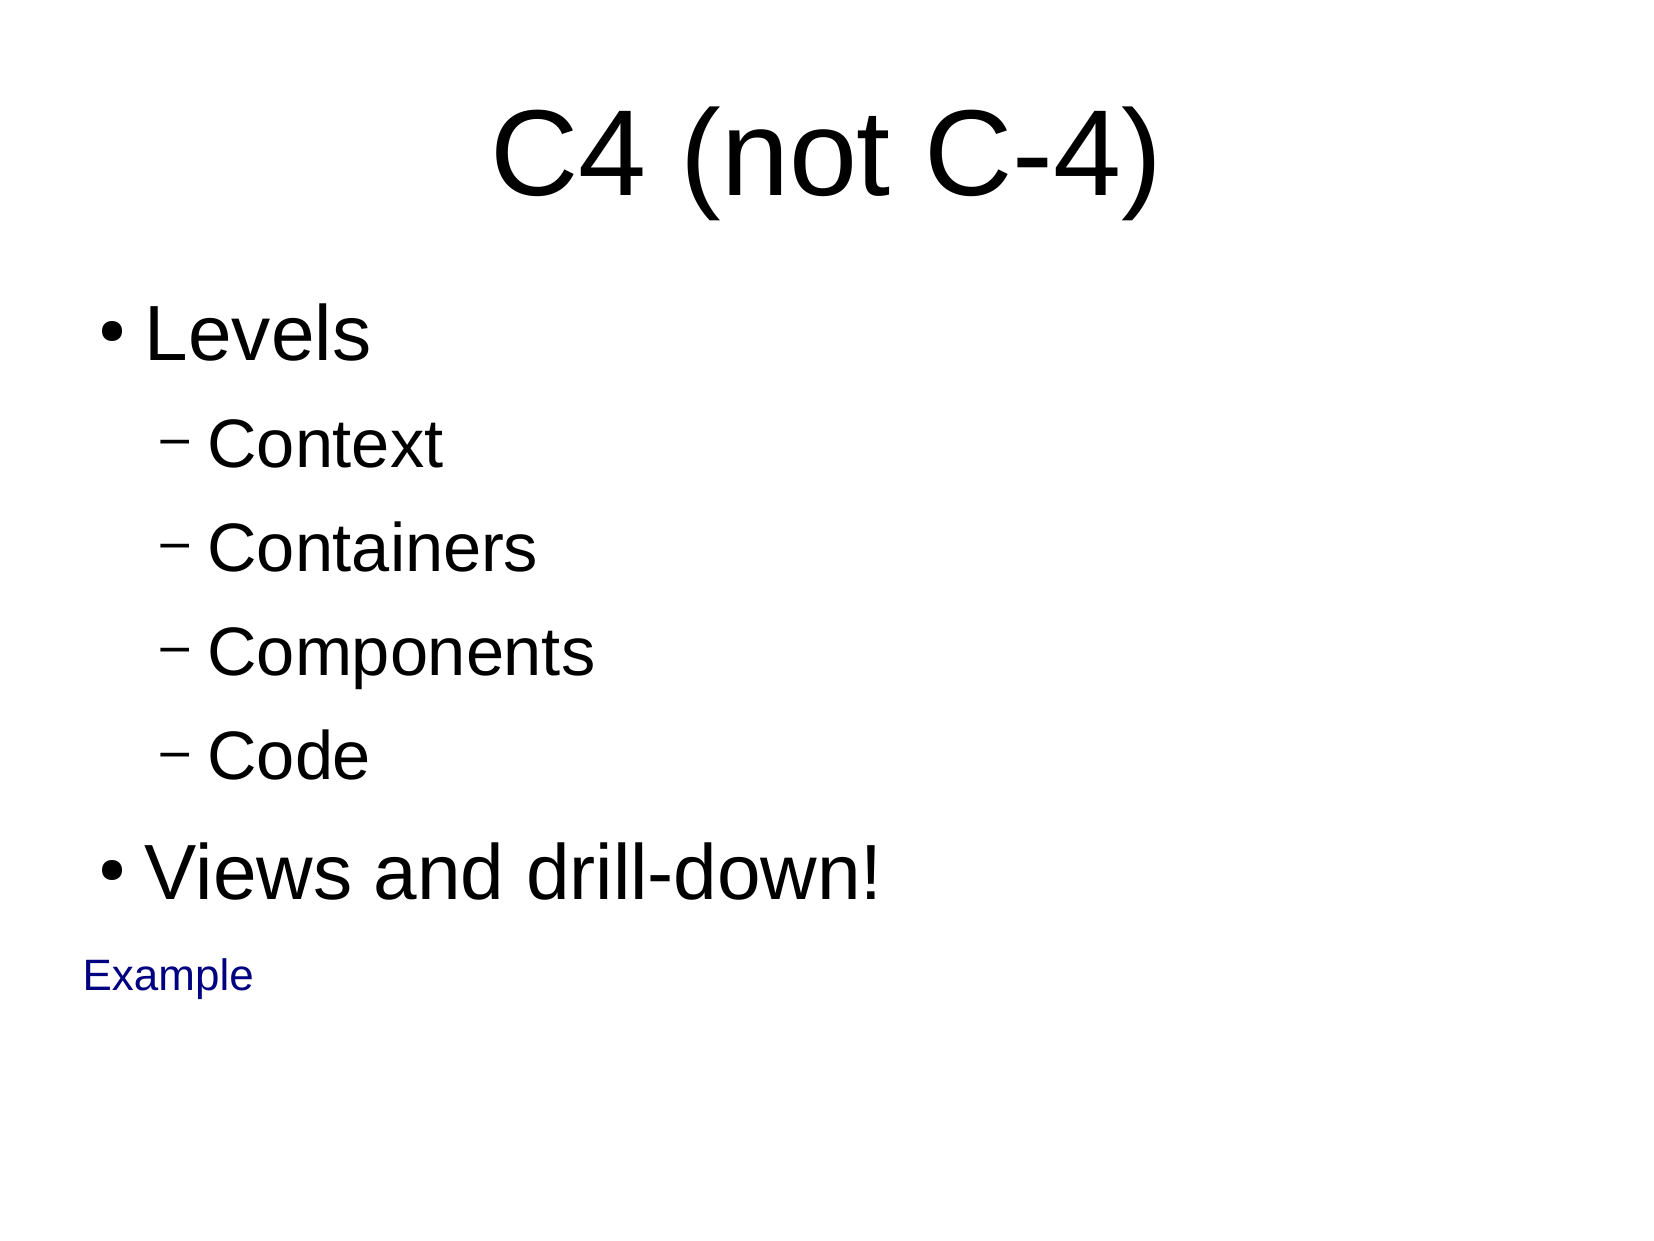

# C4 (not C-4)
Levels
Context
Containers
Components
Code
Views and drill-down!
Example